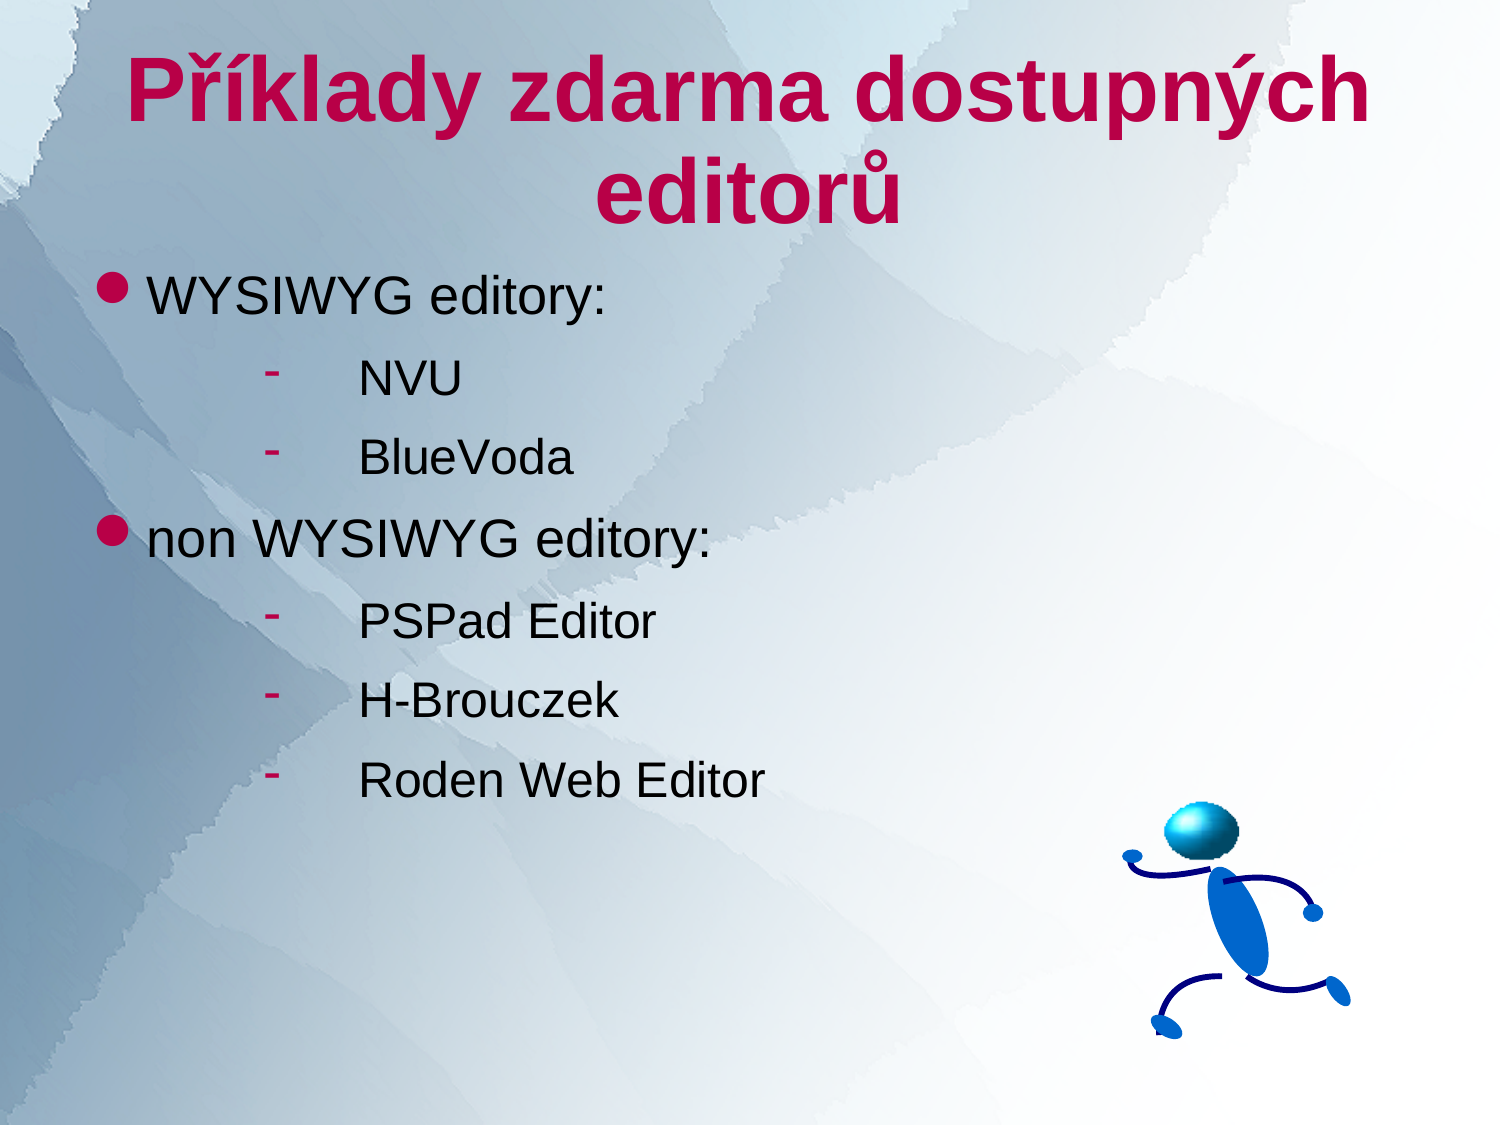

Příklady zdarma dostupných editorů
WYSIWYG editory:
NVU
BlueVoda
non WYSIWYG editory:
PSPad Editor
H-Brouczek
Roden Web Editor